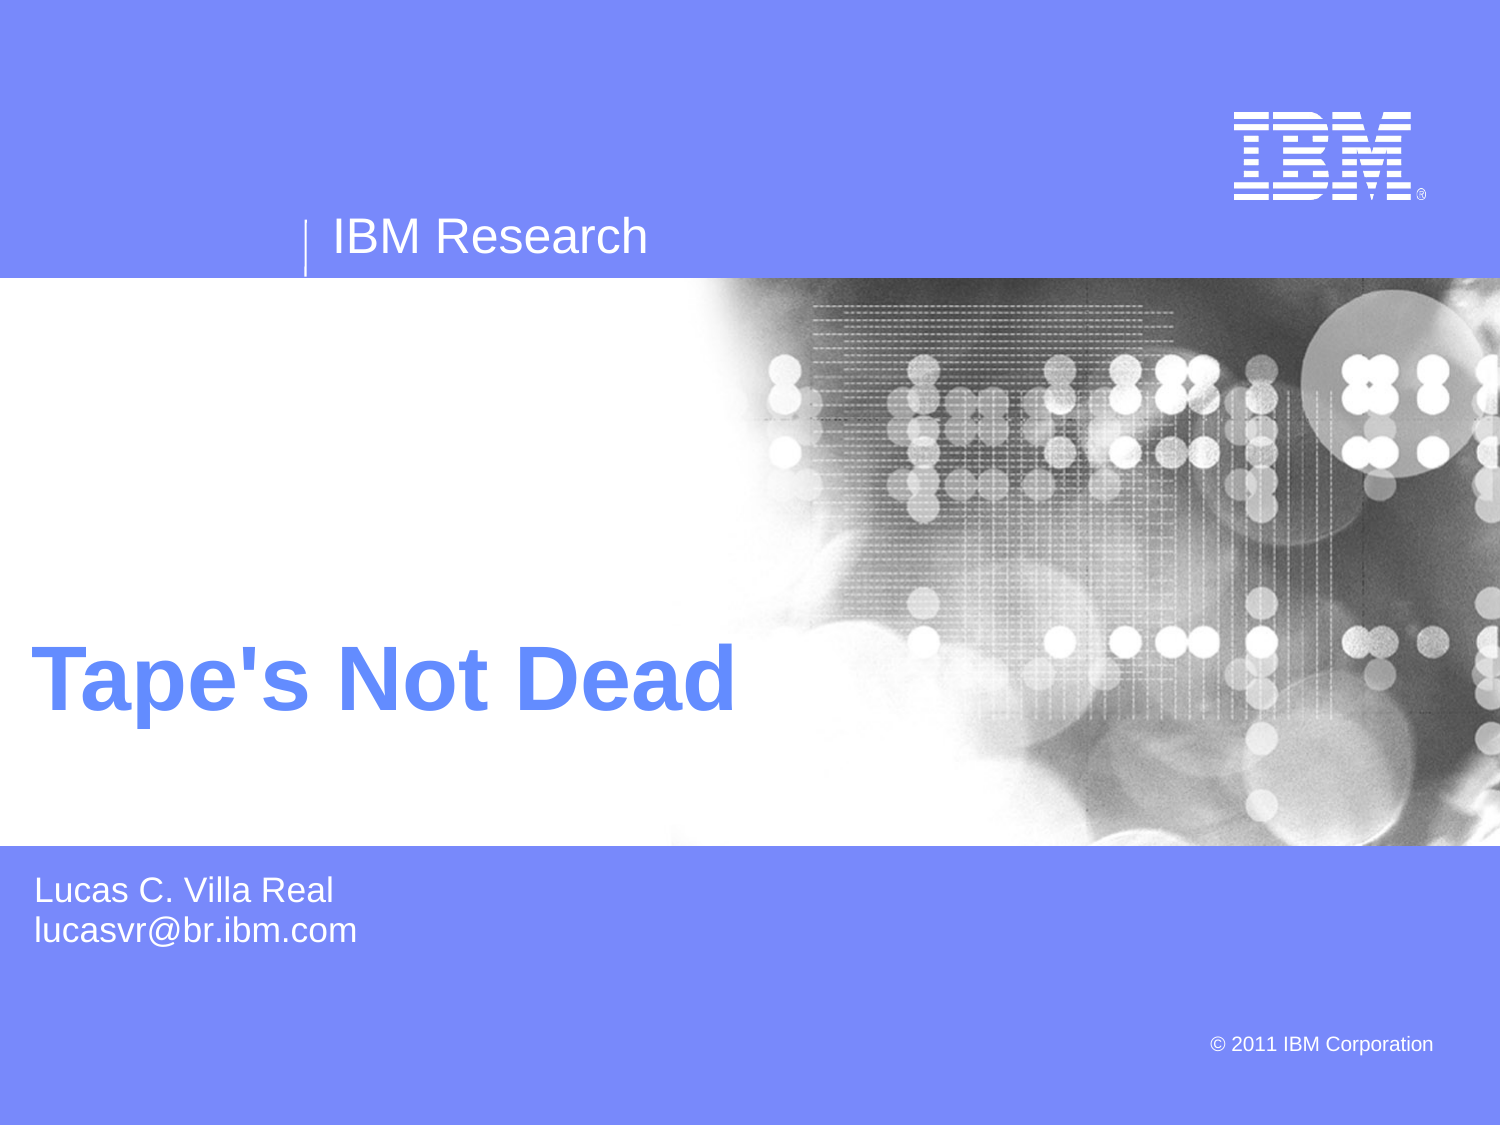

# Tape's Not Dead
Lucas C. Villa Real
lucasvr@br.ibm.com